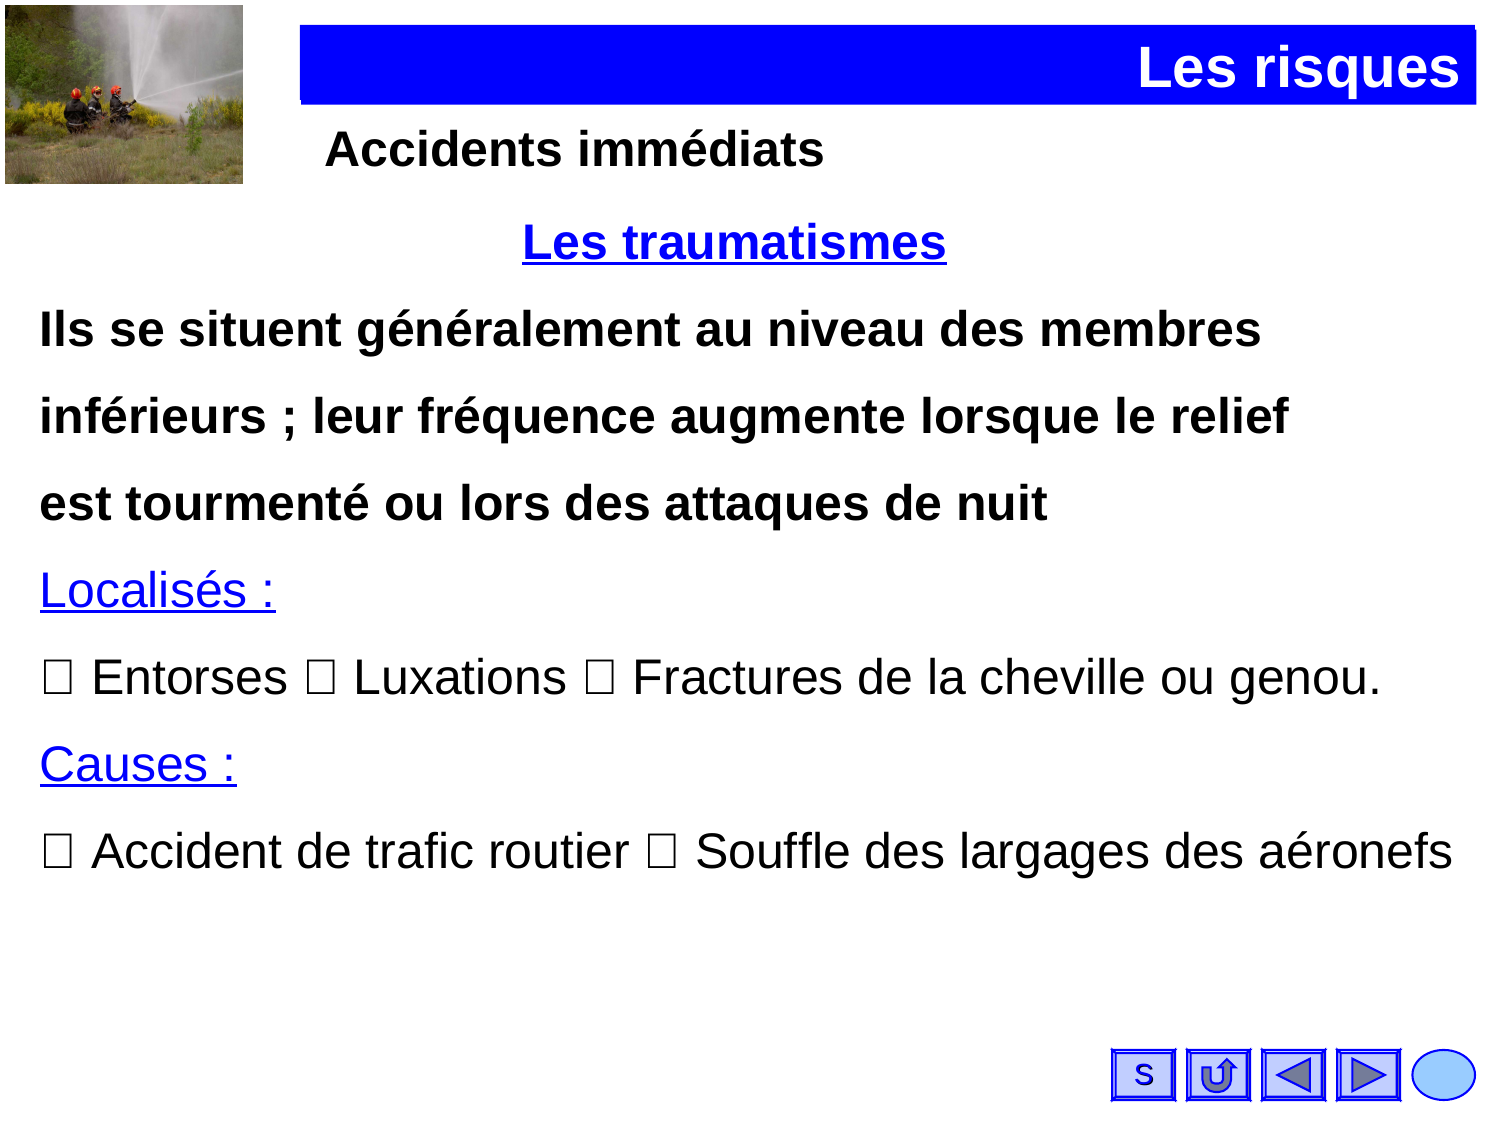

Les risques
Accidents immédiats
Les traumatismes
Ils se situent généralement au niveau des membres
inférieurs ; leur fréquence augmente lorsque le relief
est tourmenté ou lors des attaques de nuit
Localisés :
 Entorses  Luxations  Fractures de la cheville ou genou.
Causes :
 Accident de trafic routier  Souffle des largages des aéronefs